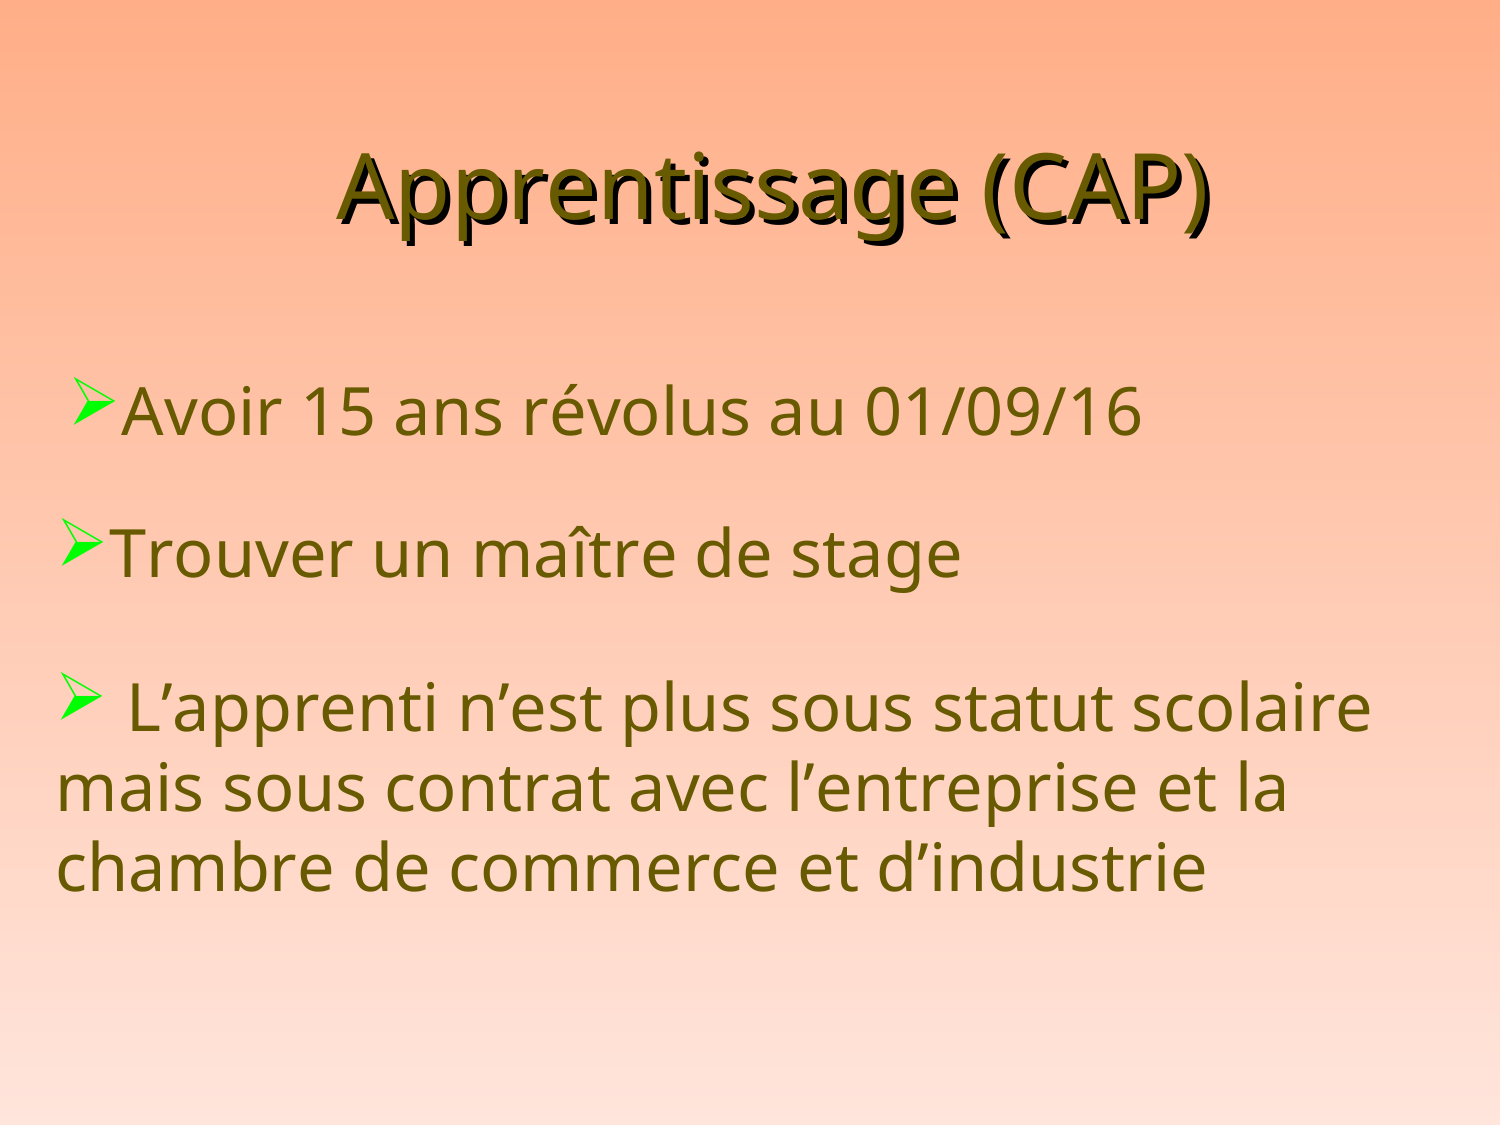

Apprentissage (CAP)
Avoir 15 ans révolus au 01/09/16
Trouver un maître de stage
 L’apprenti n’est plus sous statut scolaire mais sous contrat avec l’entreprise et la chambre de commerce et d’industrie